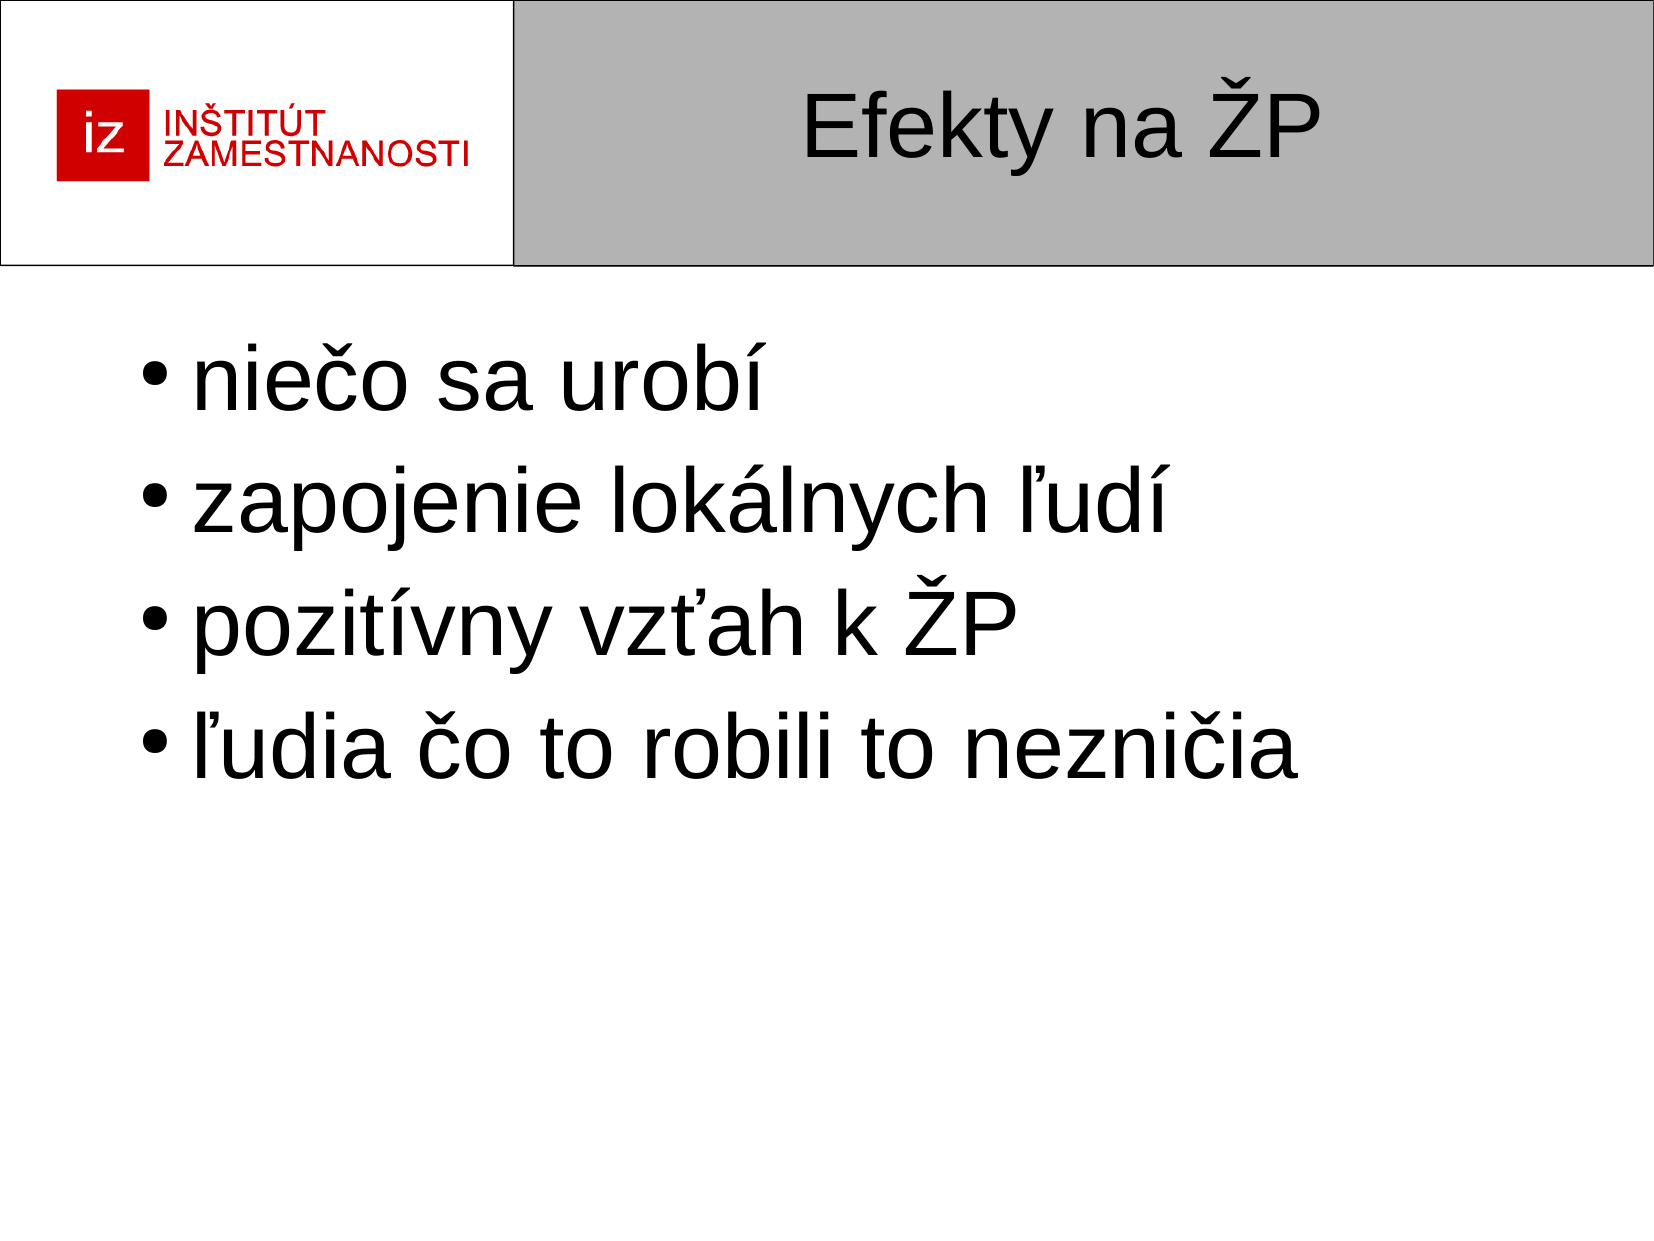

# Efekty na ŽP
niečo sa urobí
zapojenie lokálnych ľudí
pozitívny vzťah k ŽP
ľudia čo to robili to nezničia